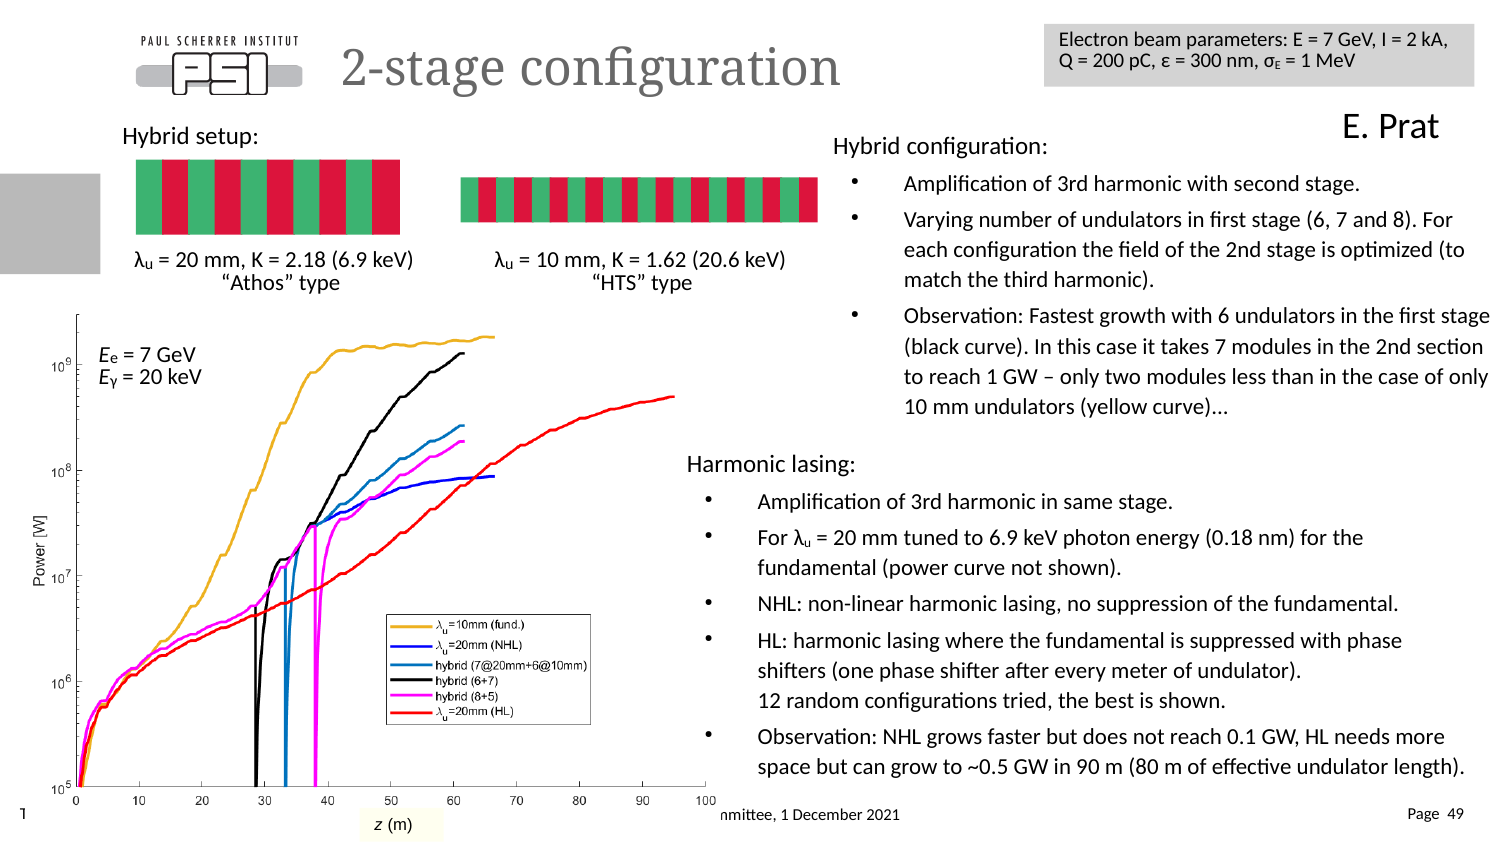

Electron beam parameters: E = 7 GeV, I = 2 kA,
Q = 200 pC, ε = 300 nm, σE = 1 MeV
# 2-stage configuration
E. Prat
Hybrid setup:
Hybrid configuration:
Amplification of 3rd harmonic with second stage.
Varying number of undulators in first stage (6, 7 and 8). For each configuration the field of the 2nd stage is optimized (to match the third harmonic).
Observation: Fastest growth with 6 undulators in the first stage (black curve). In this case it takes 7 modules in the 2nd section to reach 1 GW – only two modules less than in the case of only 10 mm undulators (yellow curve)...
λu = 20 mm, K = 2.18 (6.9 keV)
“Athos” type
λu = 10 mm, K = 1.62 (20.6 keV)
“HTS” type
Ee = 7 GeV
Eγ = 20 keV
Harmonic lasing:
Amplification of 3rd harmonic in same stage.
For λu = 20 mm tuned to 6.9 keV photon energy (0.18 nm) for the fundamental (power curve not shown).
NHL: non-linear harmonic lasing, no suppression of the fundamental.
HL: harmonic lasing where the fundamental is suppressed with phase shifters (one phase shifter after every meter of undulator).
12 random configurations tried, the best is shown.
Observation: NHL grows faster but does not reach 0.1 GW, HL needs more space but can grow to ~0.5 GW in 90 m (80 m of effective undulator length).
z (m)